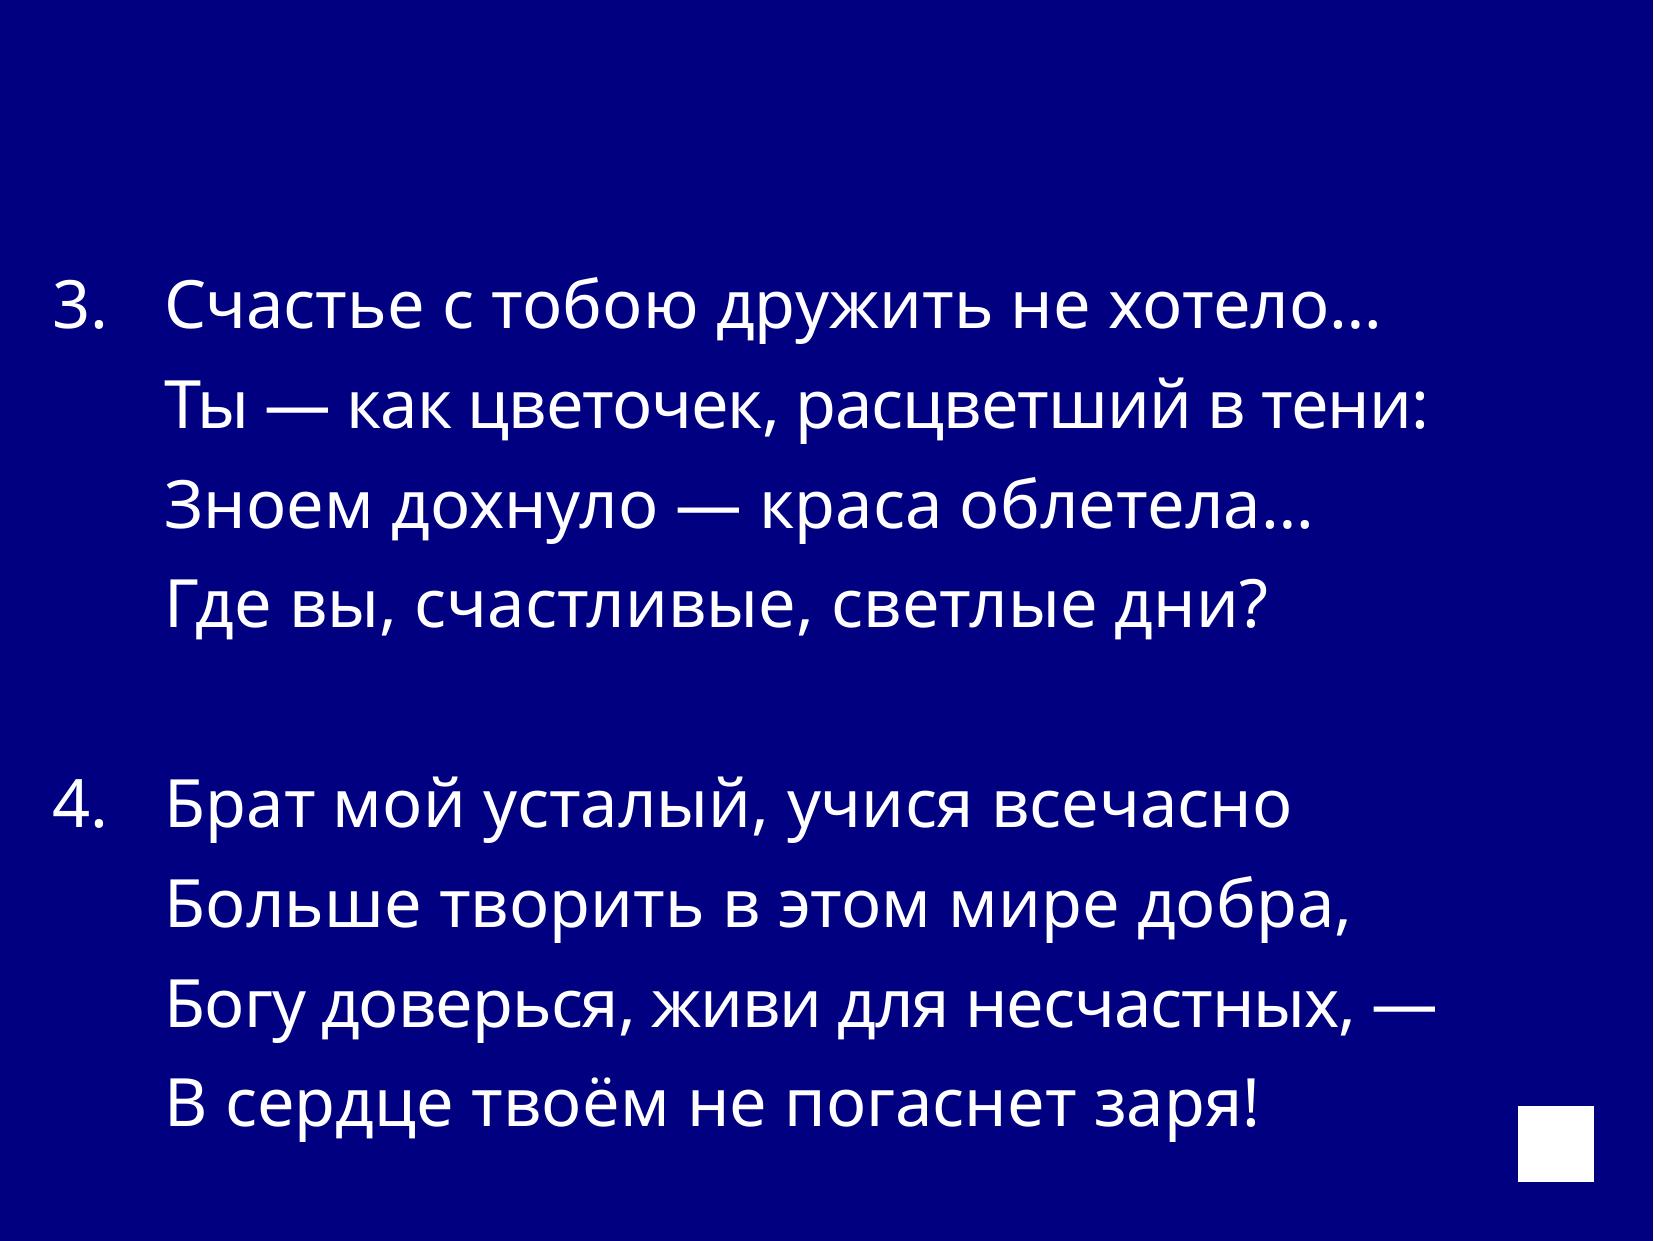

3.	Счастье с тобою дружить не хотело…
	Ты — как цветочек, расцветший в тени:
	Зноем дохнуло — краса облетела…
	Где вы, счастливые, светлые дни?
4.	Брат мой усталый, учися всечасно
	Больше творить в этом мире добра,
	Богу доверься, живи для несчастных, —
	В сердце твоём не погаснет заря!